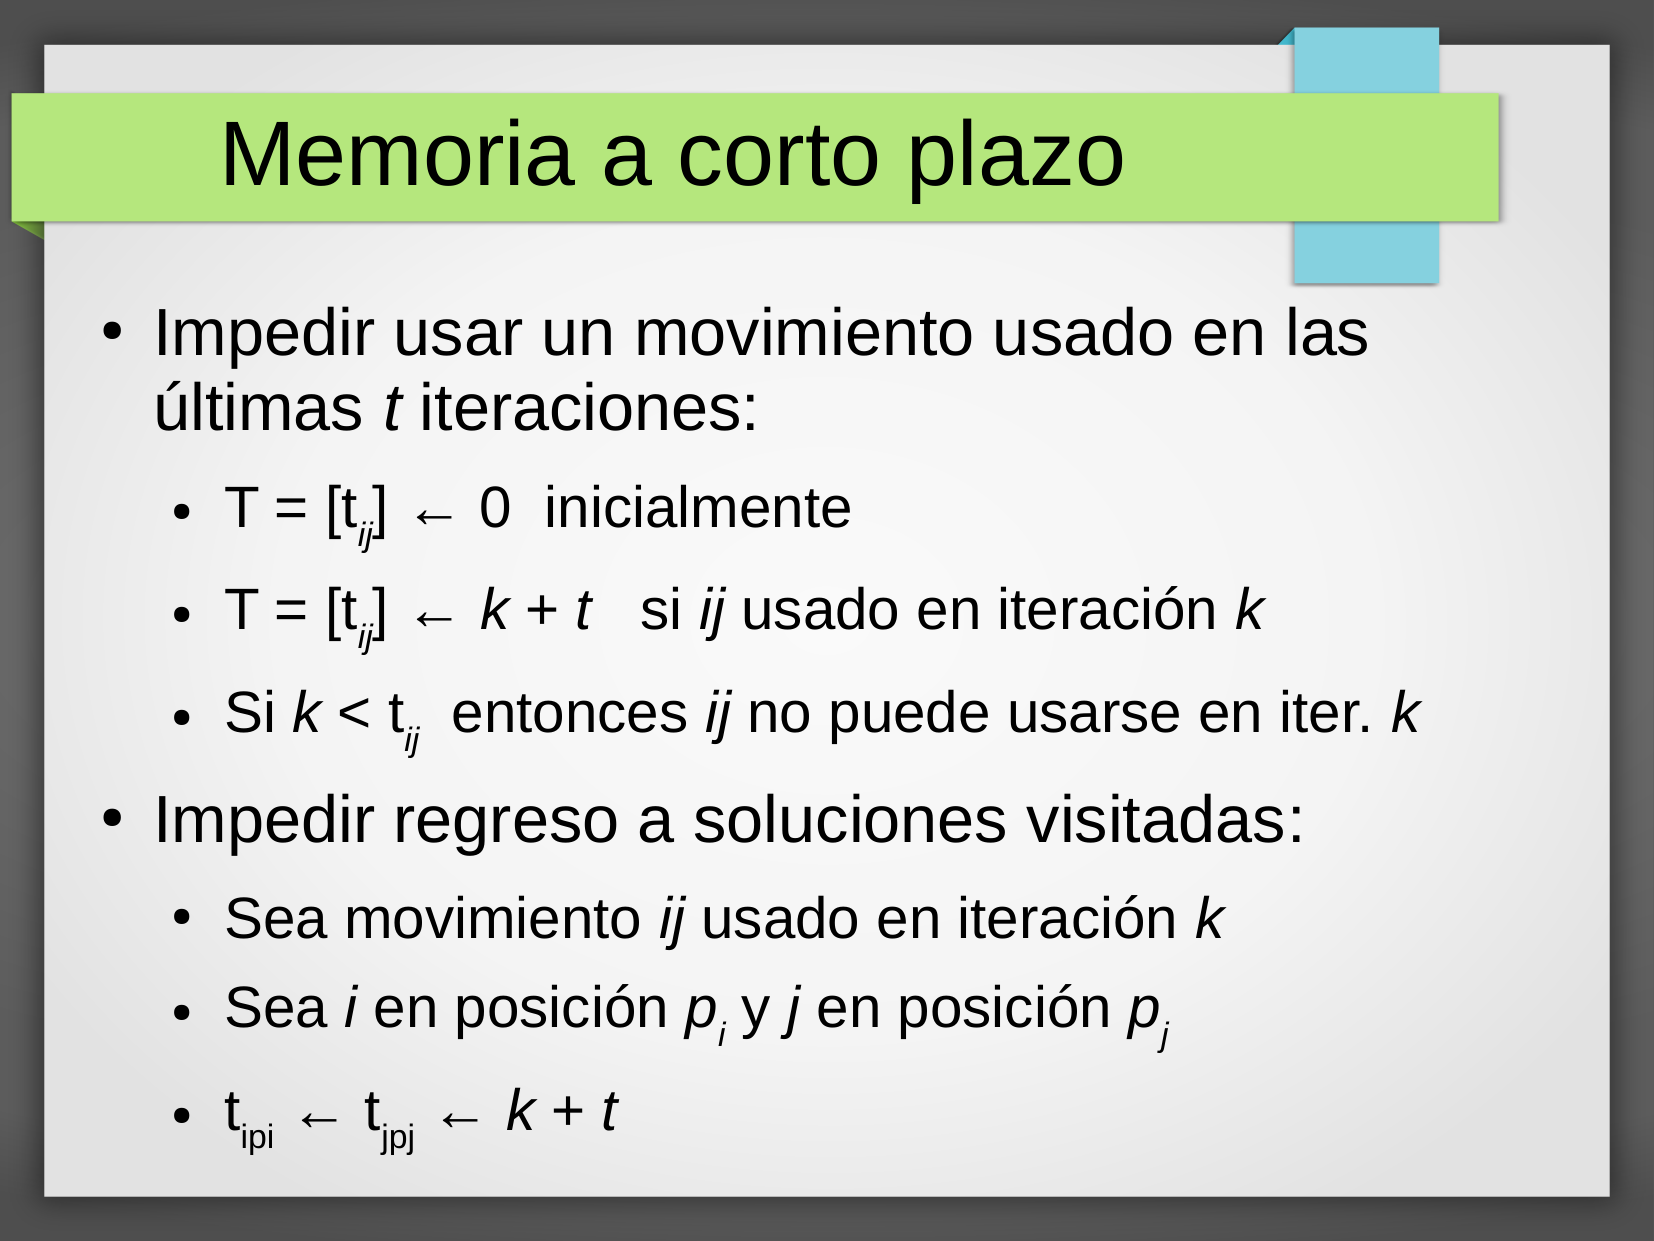

# Memoria a corto plazo
Impedir usar un movimiento usado en las últimas t iteraciones:
T = [tij] ← 0 inicialmente
T = [tij] ← k + t si ij usado en iteración k
Si k < tij entonces ij no puede usarse en iter. k
Impedir regreso a soluciones visitadas:
Sea movimiento ij usado en iteración k
Sea i en posición pi y j en posición pj
tipi ← tjpj ← k + t